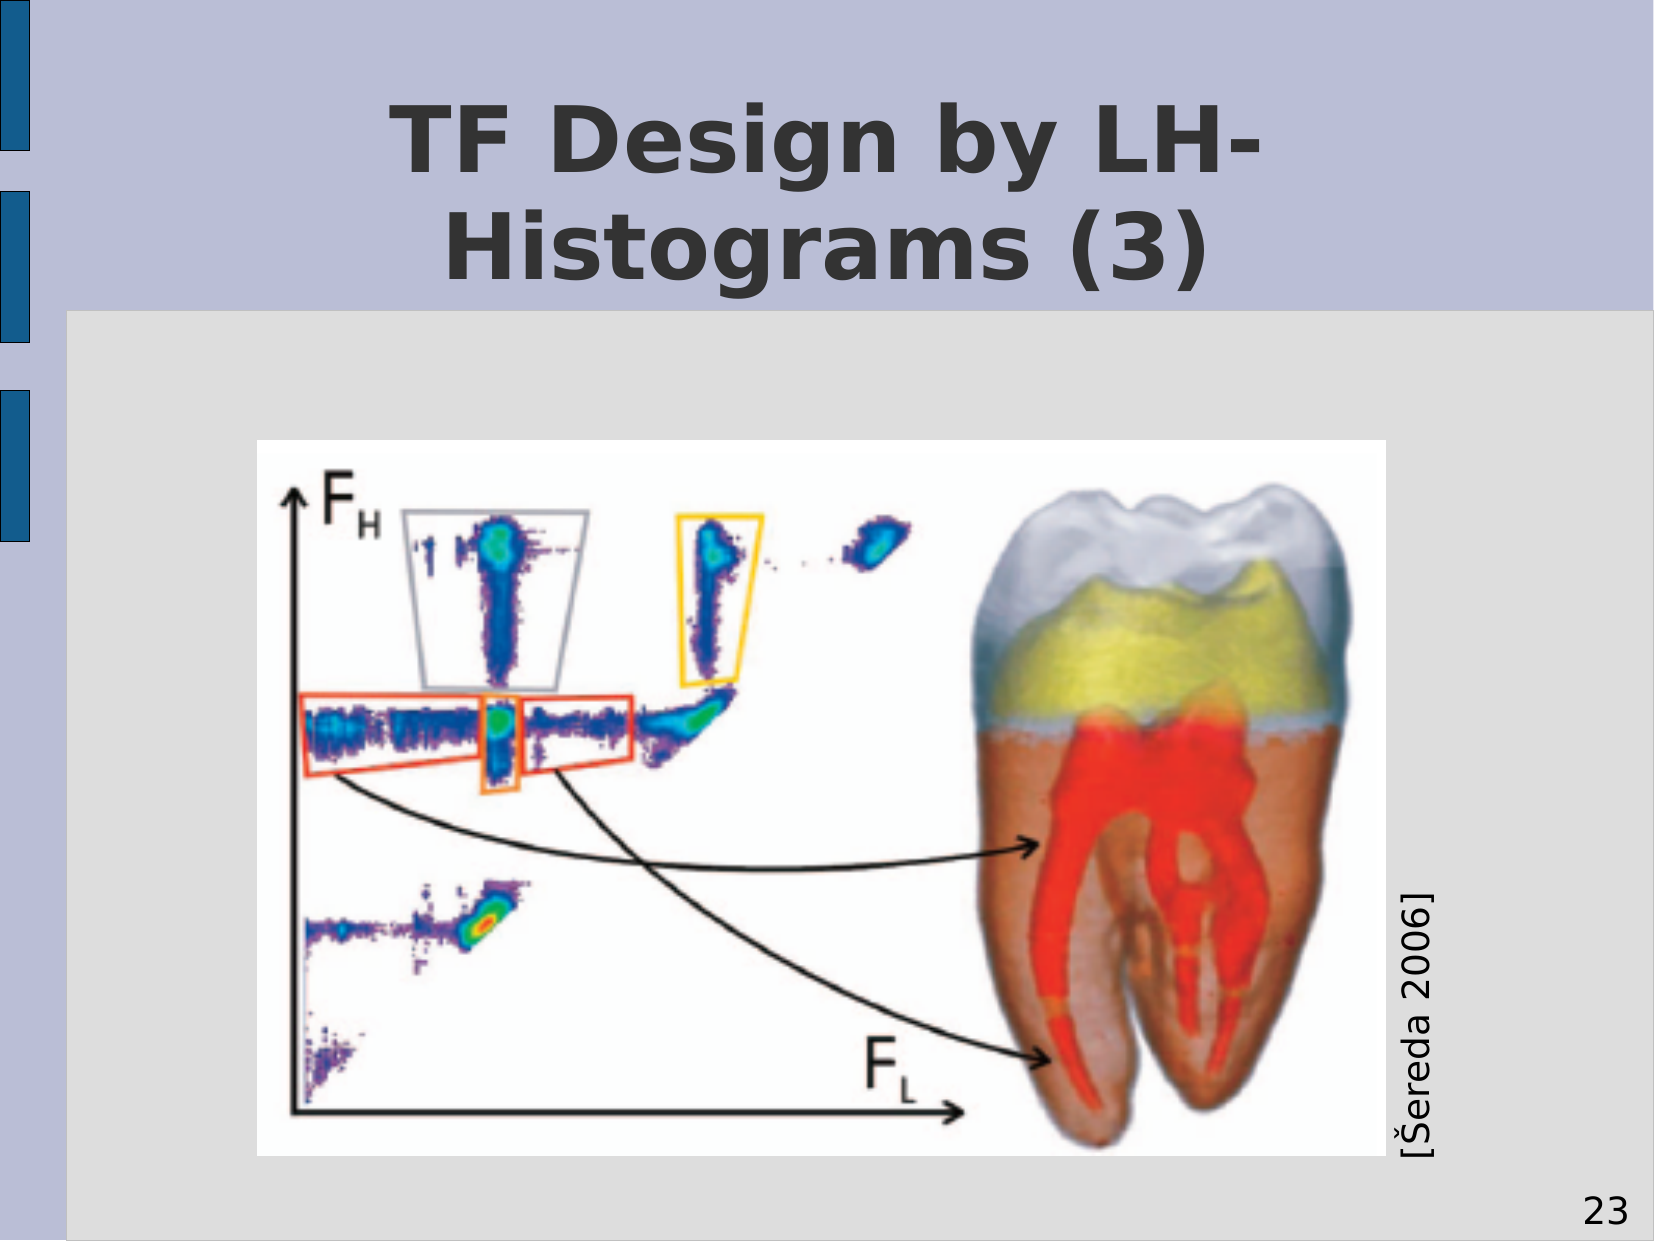

# TF Design by LH-Histograms (3)
[Šereda 2006]